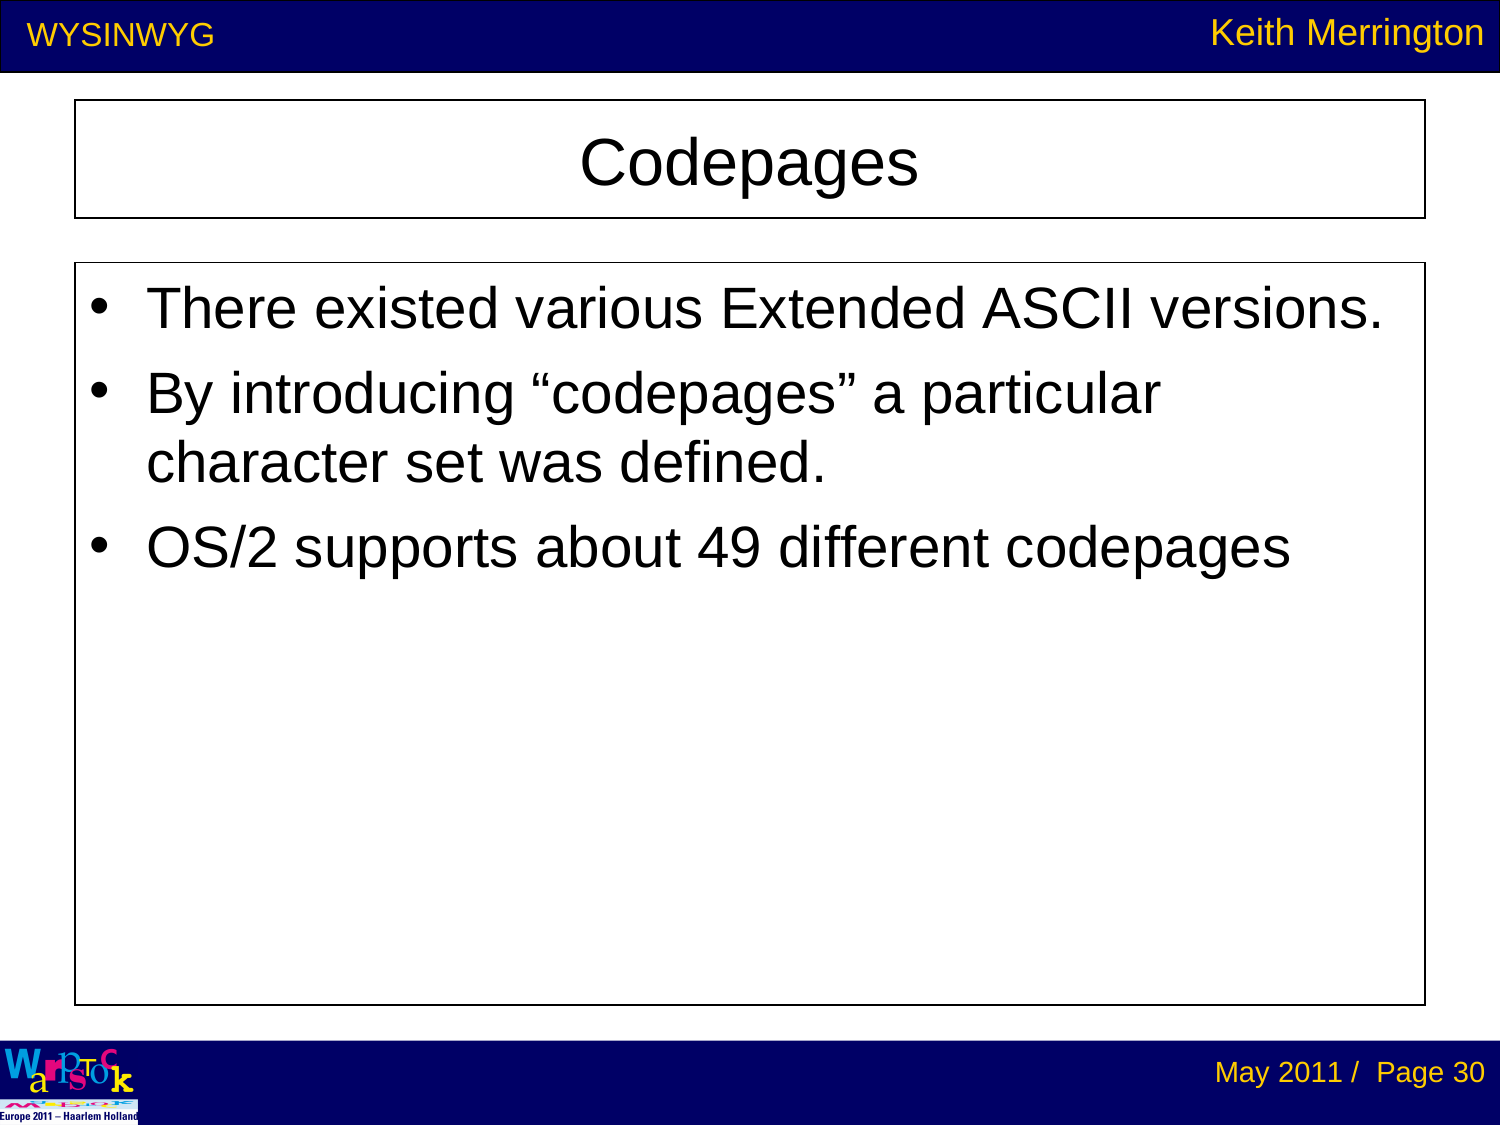

# Codepages
There existed various Extended ASCII versions.
By introducing “codepages” a particular character set was defined.
OS/2 supports about 49 different codepages